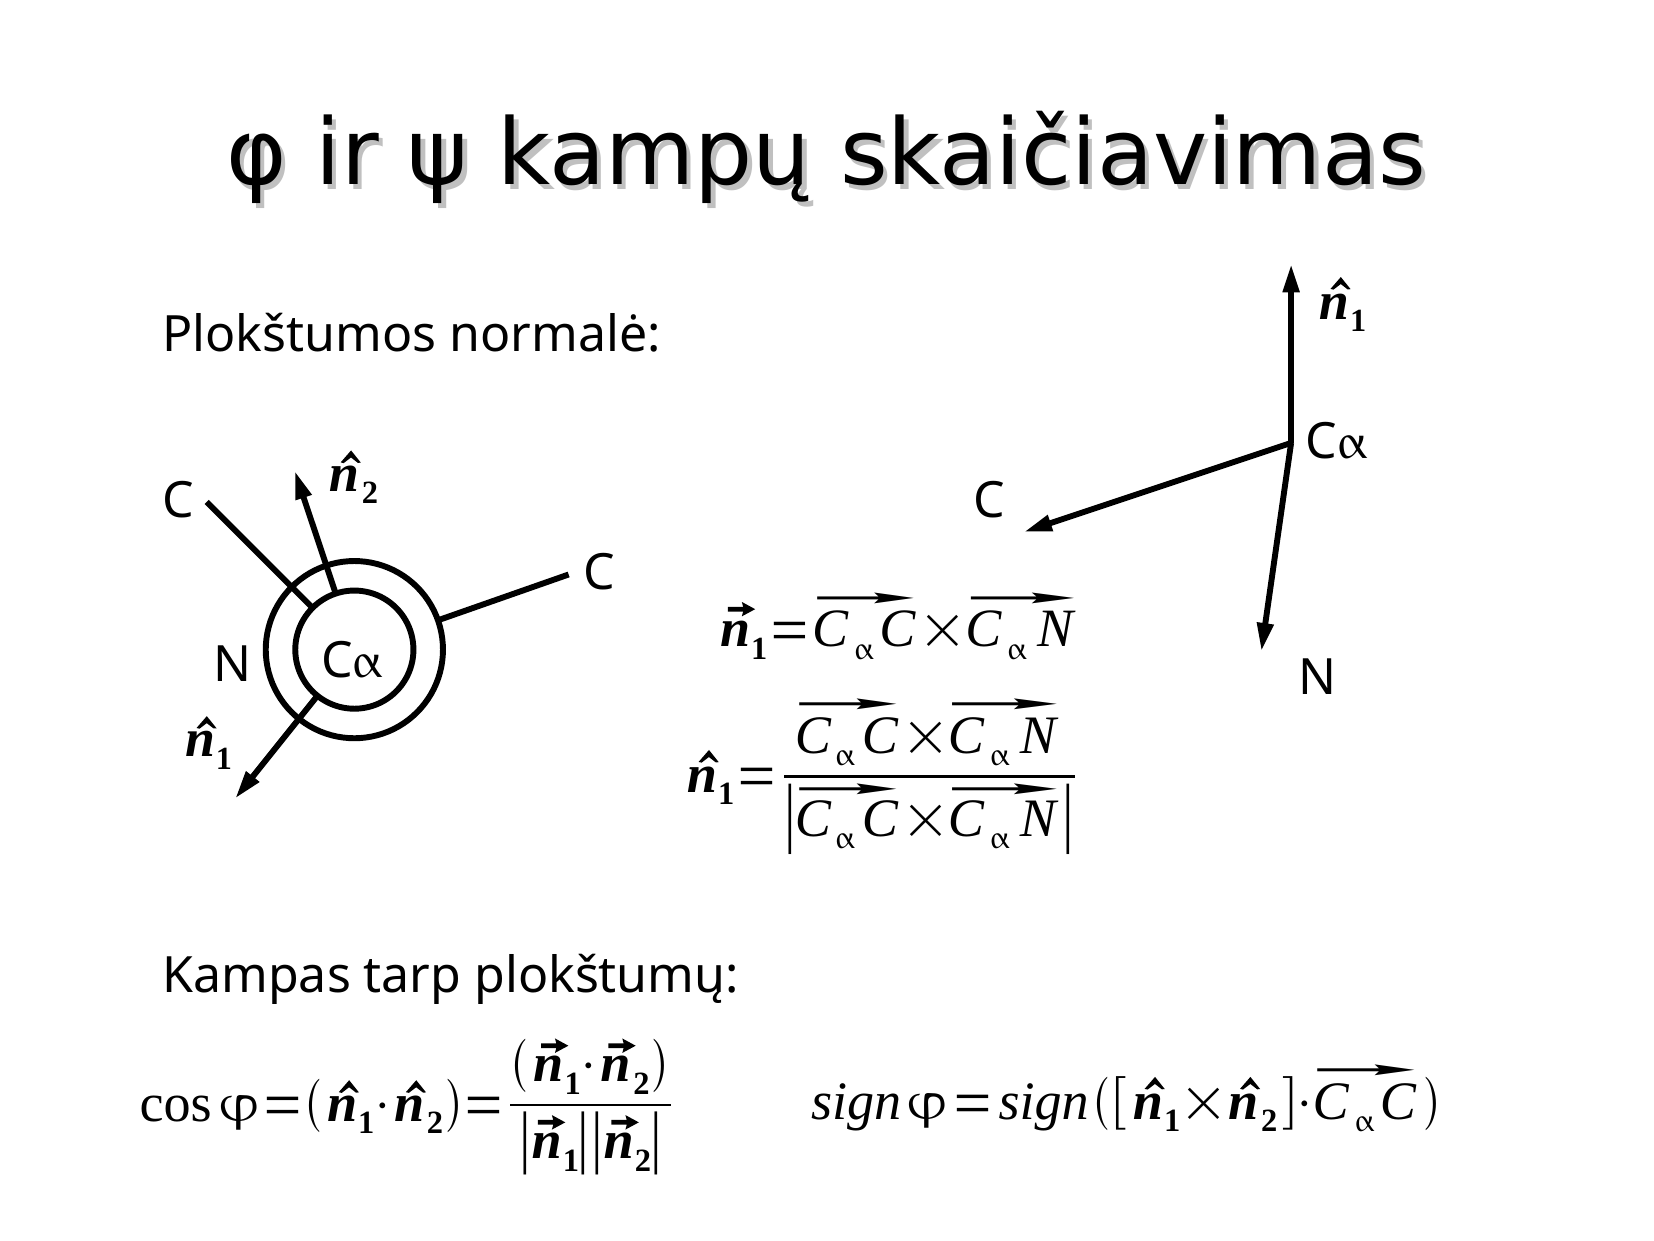

# φ ir ψ kampų skaičiavimas
C
C
N
Plokštumos normalė:
C
C
C
N
Kampas tarp plokštumų: